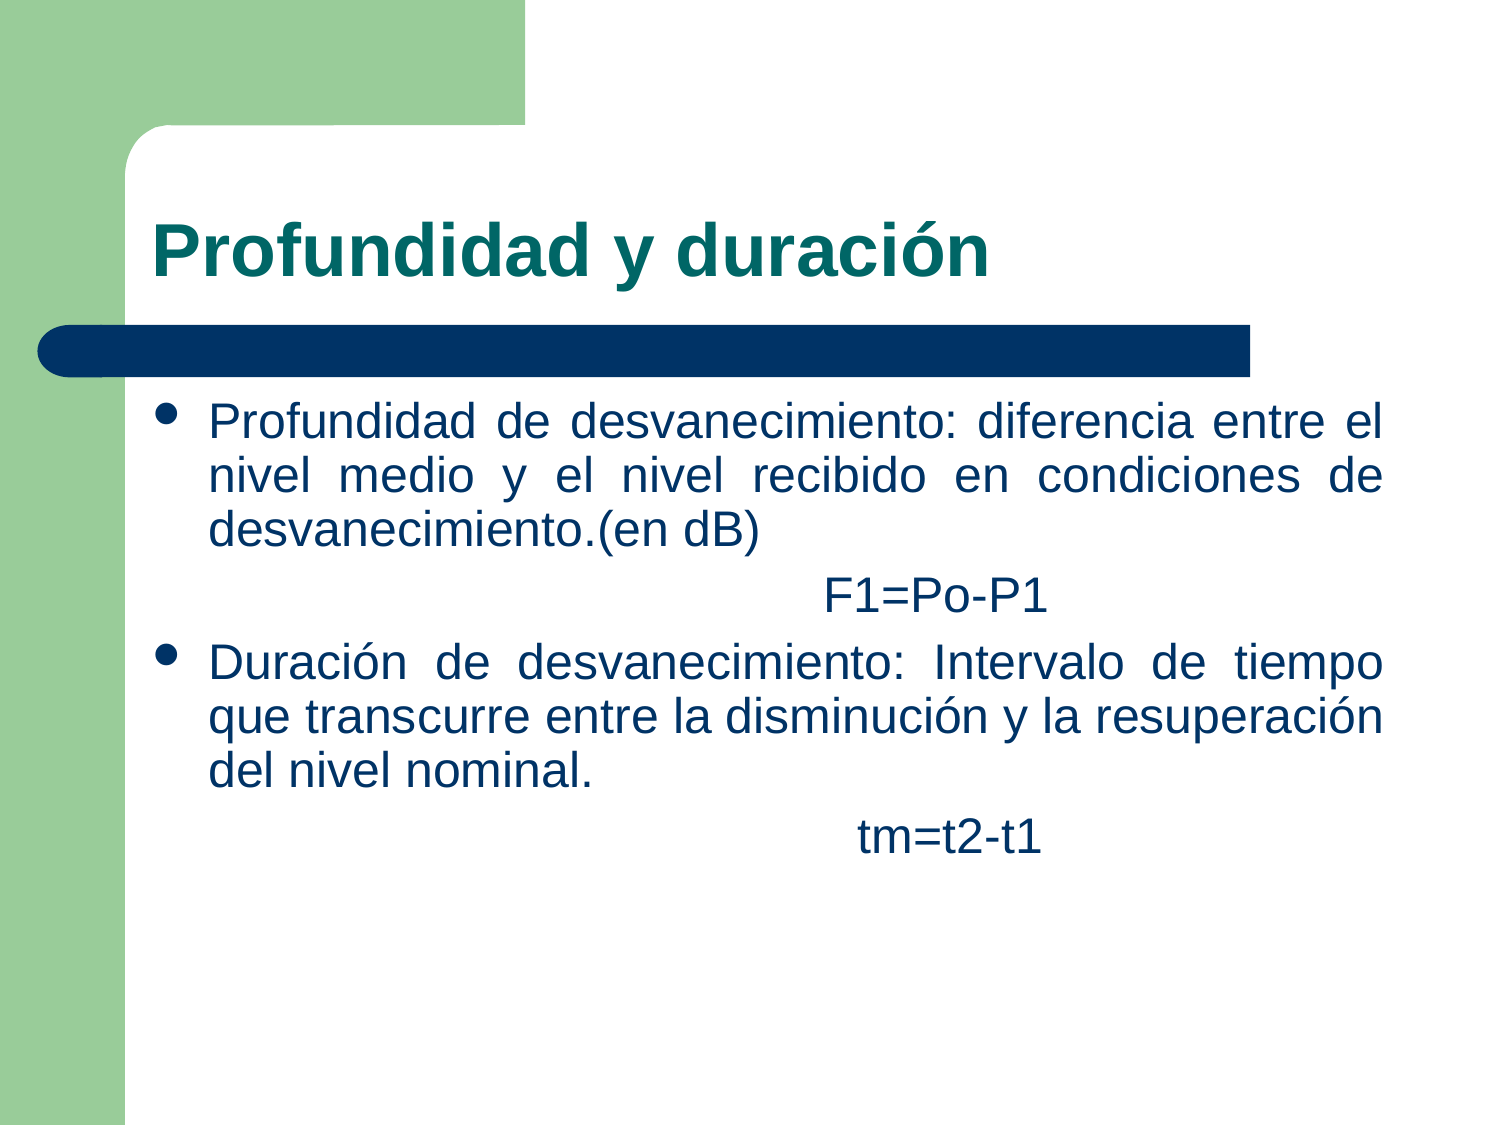

# Profundidad y duración
Profundidad de desvanecimiento: diferencia entre el nivel medio y el nivel recibido en condiciones de desvanecimiento.(en dB)
 F1=Po-P1
Duración de desvanecimiento: Intervalo de tiempo que transcurre entre la disminución y la resuperación del nivel nominal.
 tm=t2-t1